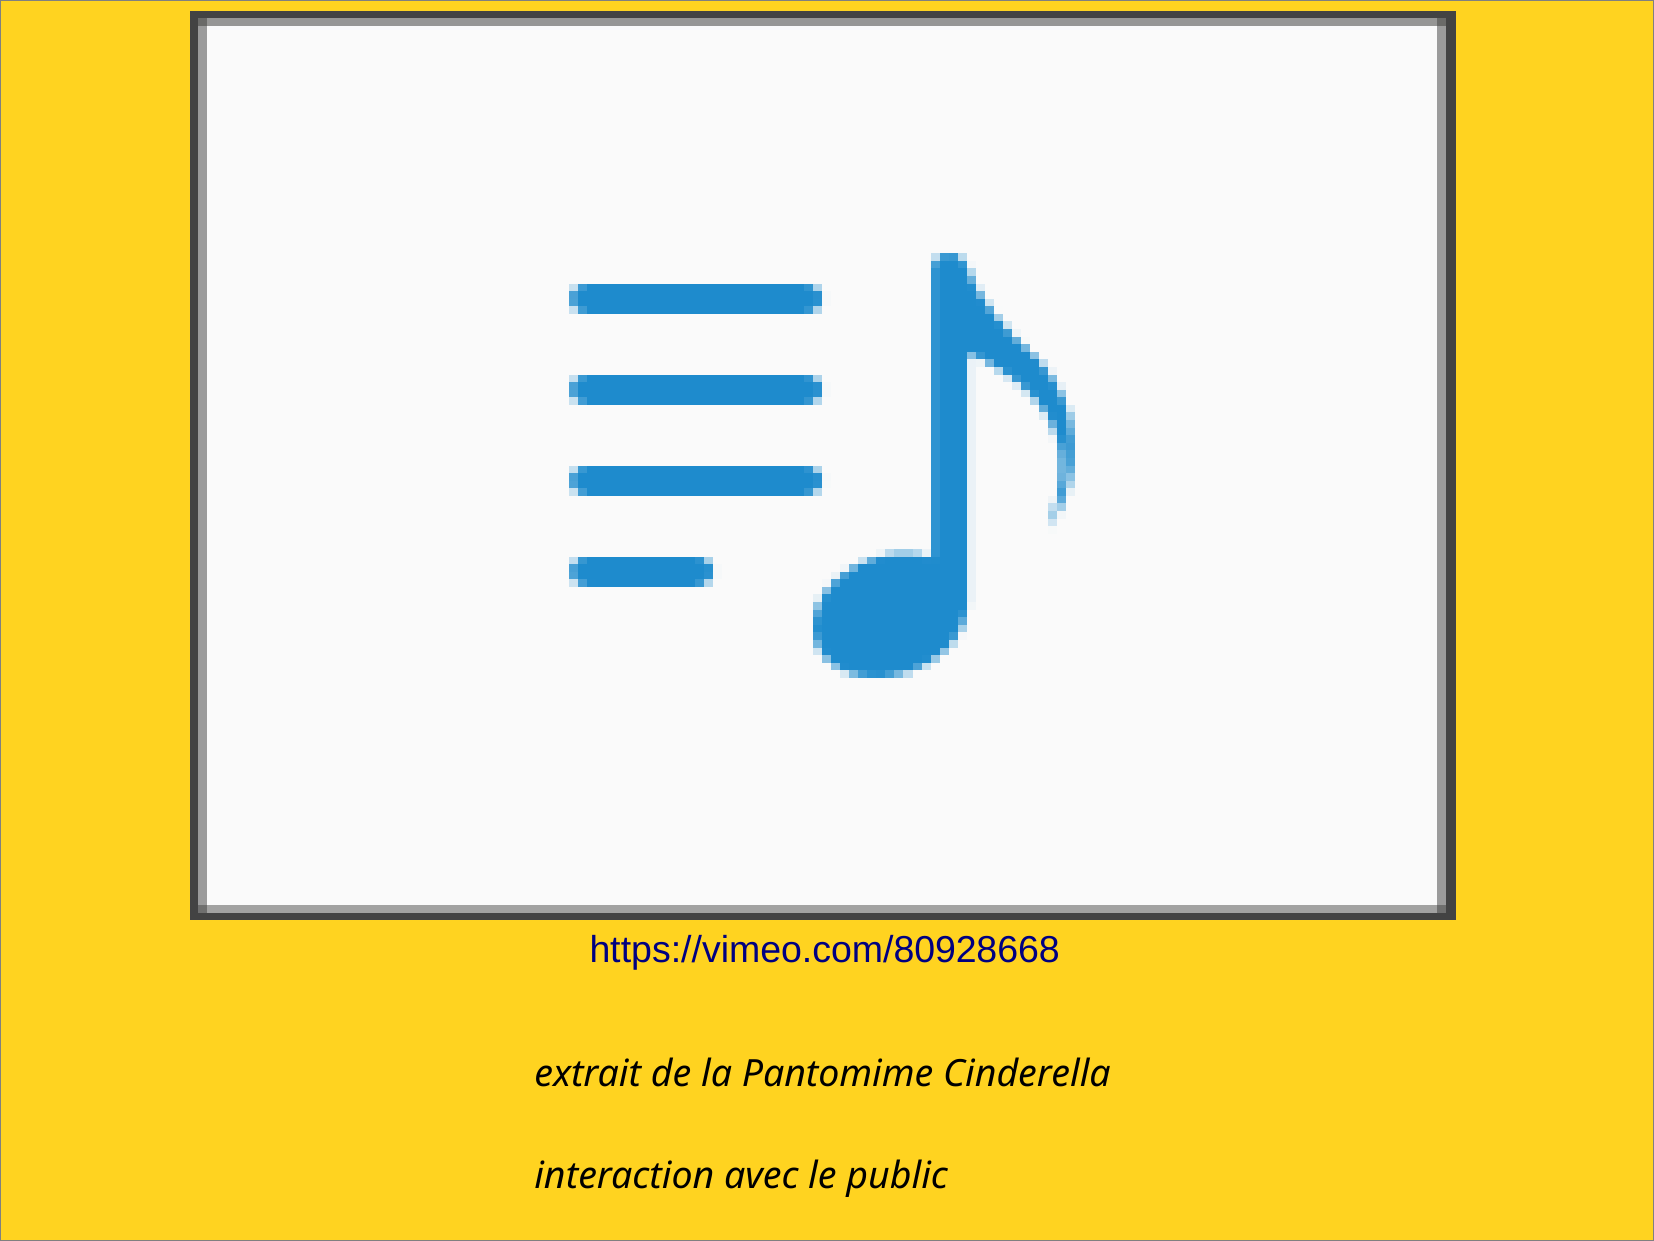

https://vimeo.com/80928668
extrait de la Pantomime Cinderella
interaction avec le public